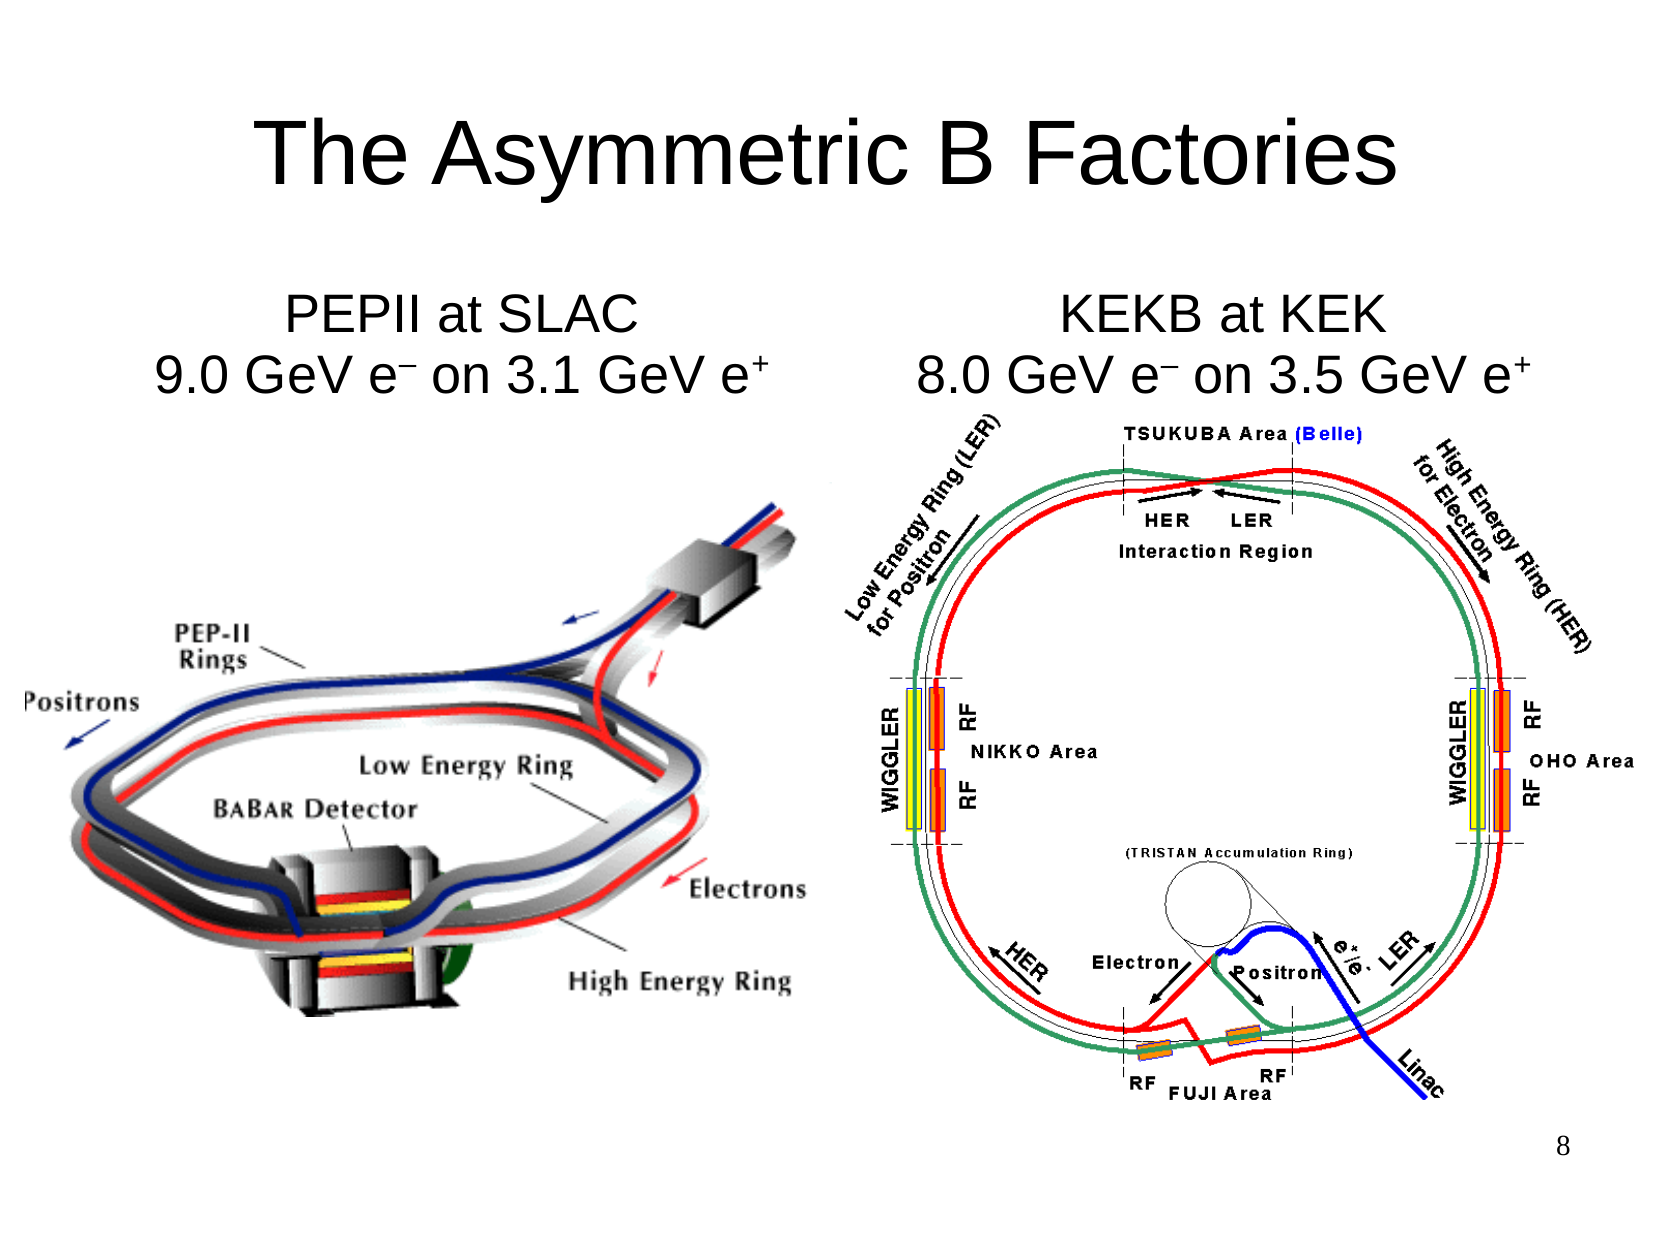

# The Asymmetric B Factories
PEPII at SLAC
9.0 GeV e– on 3.1 GeV e+
KEKB at KEK
8.0 GeV e– on 3.5 GeV e+
8